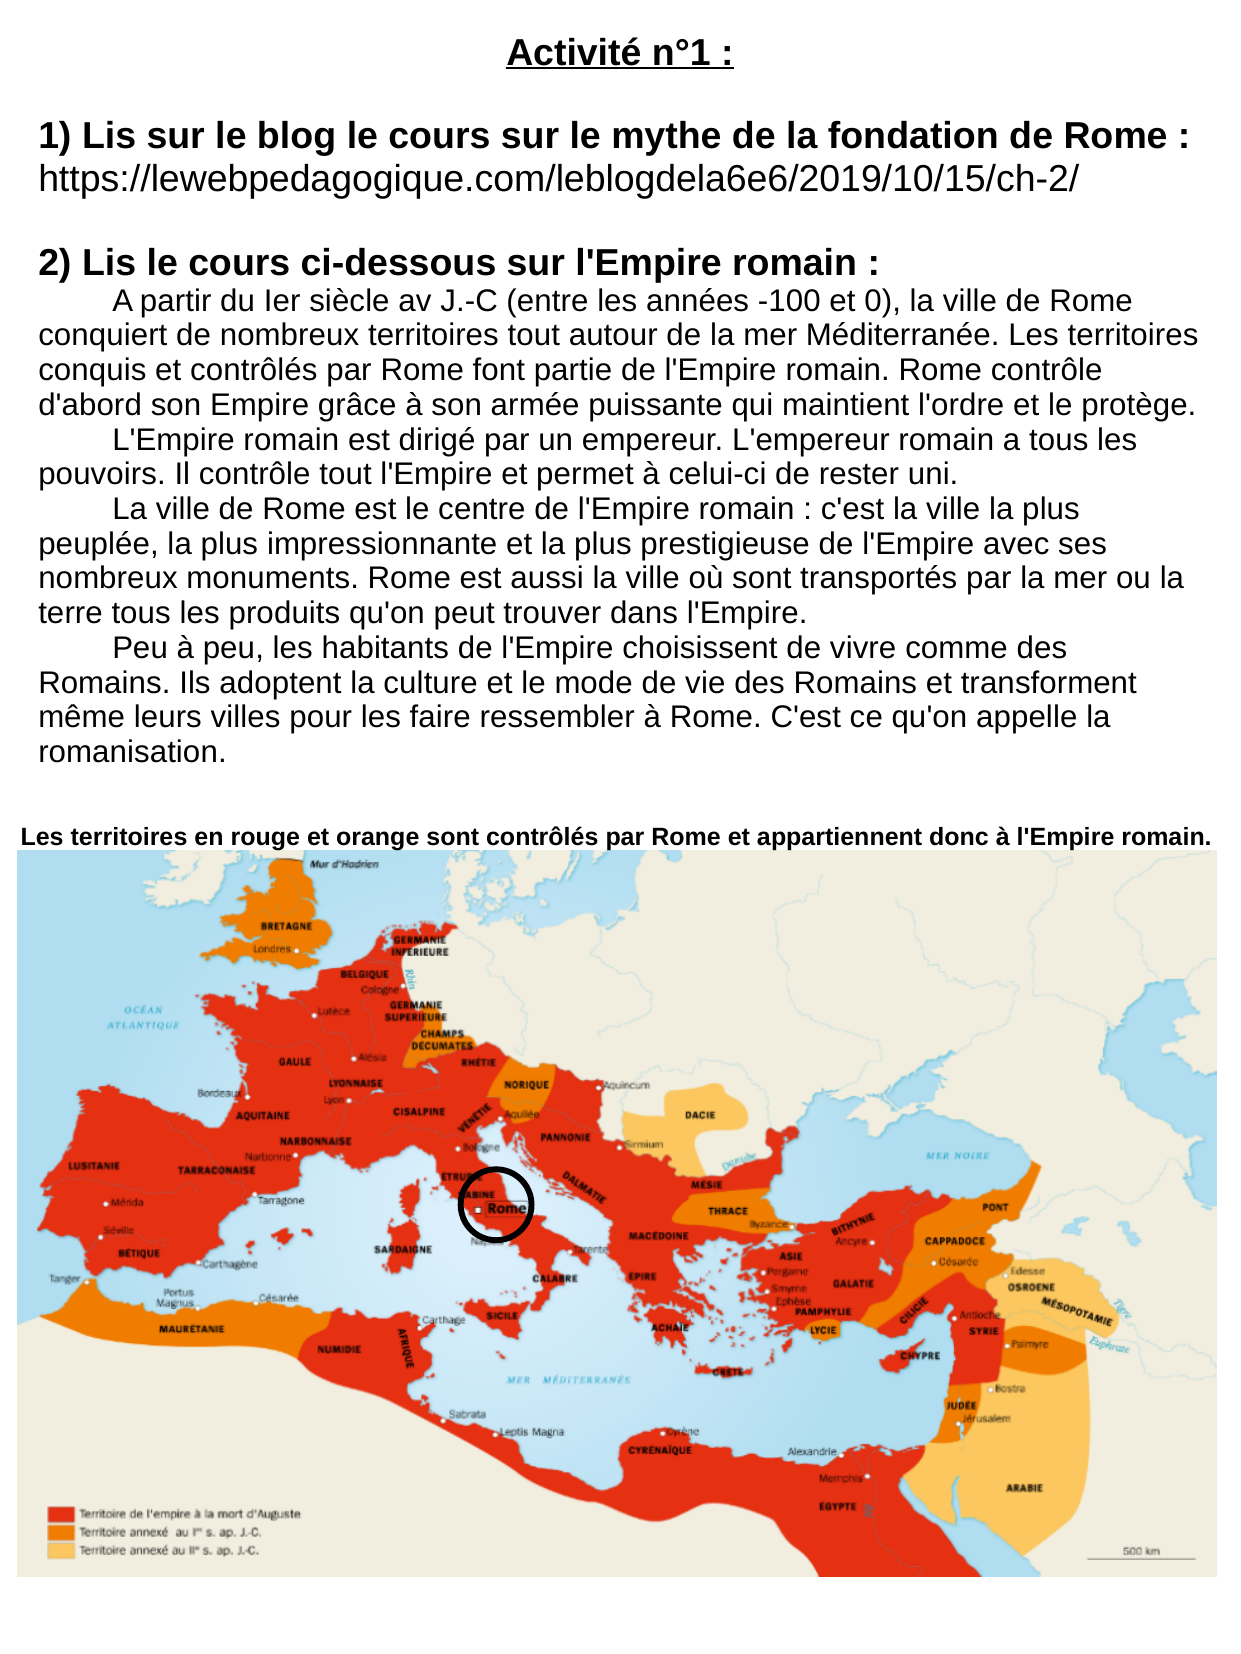

Activité n°1 :
1) Lis sur le blog le cours sur le mythe de la fondation de Rome :
https://lewebpedagogique.com/leblogdela6e6/2019/10/15/ch-2/
2) Lis le cours ci-dessous sur l'Empire romain :
	A partir du Ier siècle av J.-C (entre les années -100 et 0), la ville de Rome conquiert de nombreux territoires tout autour de la mer Méditerranée. Les territoires conquis et contrôlés par Rome font partie de l'Empire romain. Rome contrôle d'abord son Empire grâce à son armée puissante qui maintient l'ordre et le protège.
	L'Empire romain est dirigé par un empereur. L'empereur romain a tous les pouvoirs. Il contrôle tout l'Empire et permet à celui-ci de rester uni.
	La ville de Rome est le centre de l'Empire romain : c'est la ville la plus peuplée, la plus impressionnante et la plus prestigieuse de l'Empire avec ses nombreux monuments. Rome est aussi la ville où sont transportés par la mer ou la terre tous les produits qu'on peut trouver dans l'Empire.
	Peu à peu, les habitants de l'Empire choisissent de vivre comme des Romains. Ils adoptent la culture et le mode de vie des Romains et transforment même leurs villes pour les faire ressembler à Rome. C'est ce qu'on appelle la romanisation.
Les territoires en rouge et orange sont contrôlés par Rome et appartiennent donc à l'Empire romain.